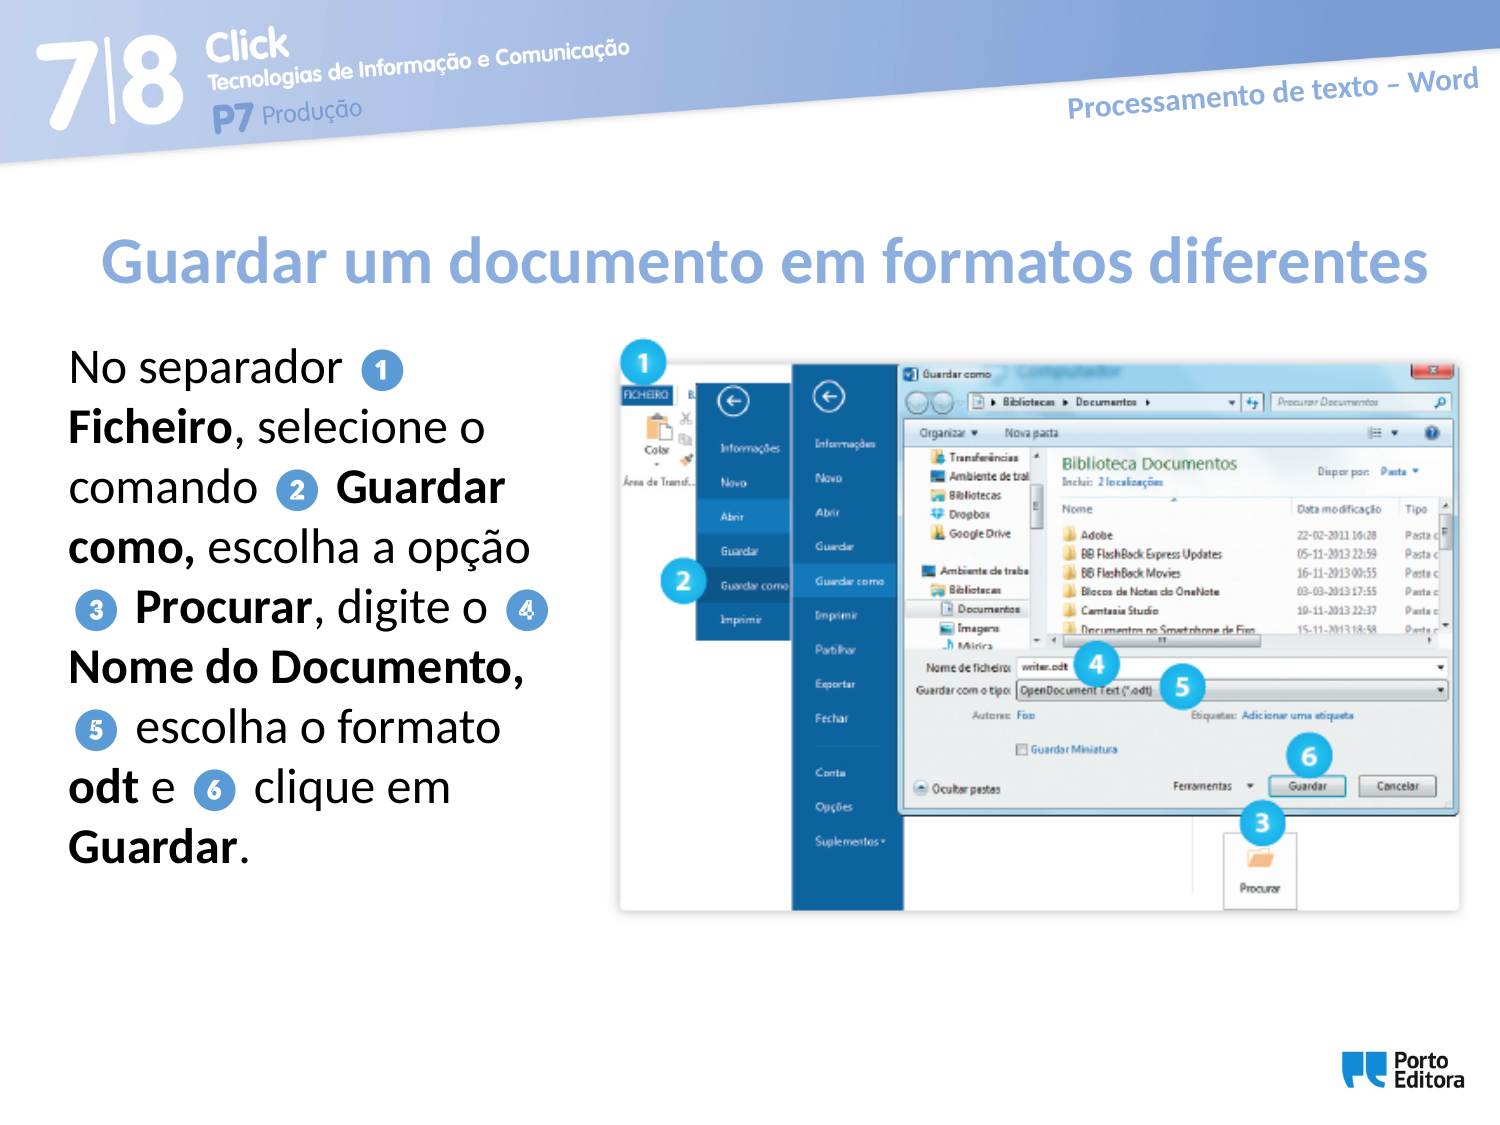

Processamento de texto – Word
Guardar um documento em formatos diferentes
No separador ❶ Ficheiro, selecione o comando ❷ Guardar como, escolha a opção ❸ Procurar, digite o ❹ Nome do Documento, ❺ escolha o formato odt e ❻ clique em Guardar.